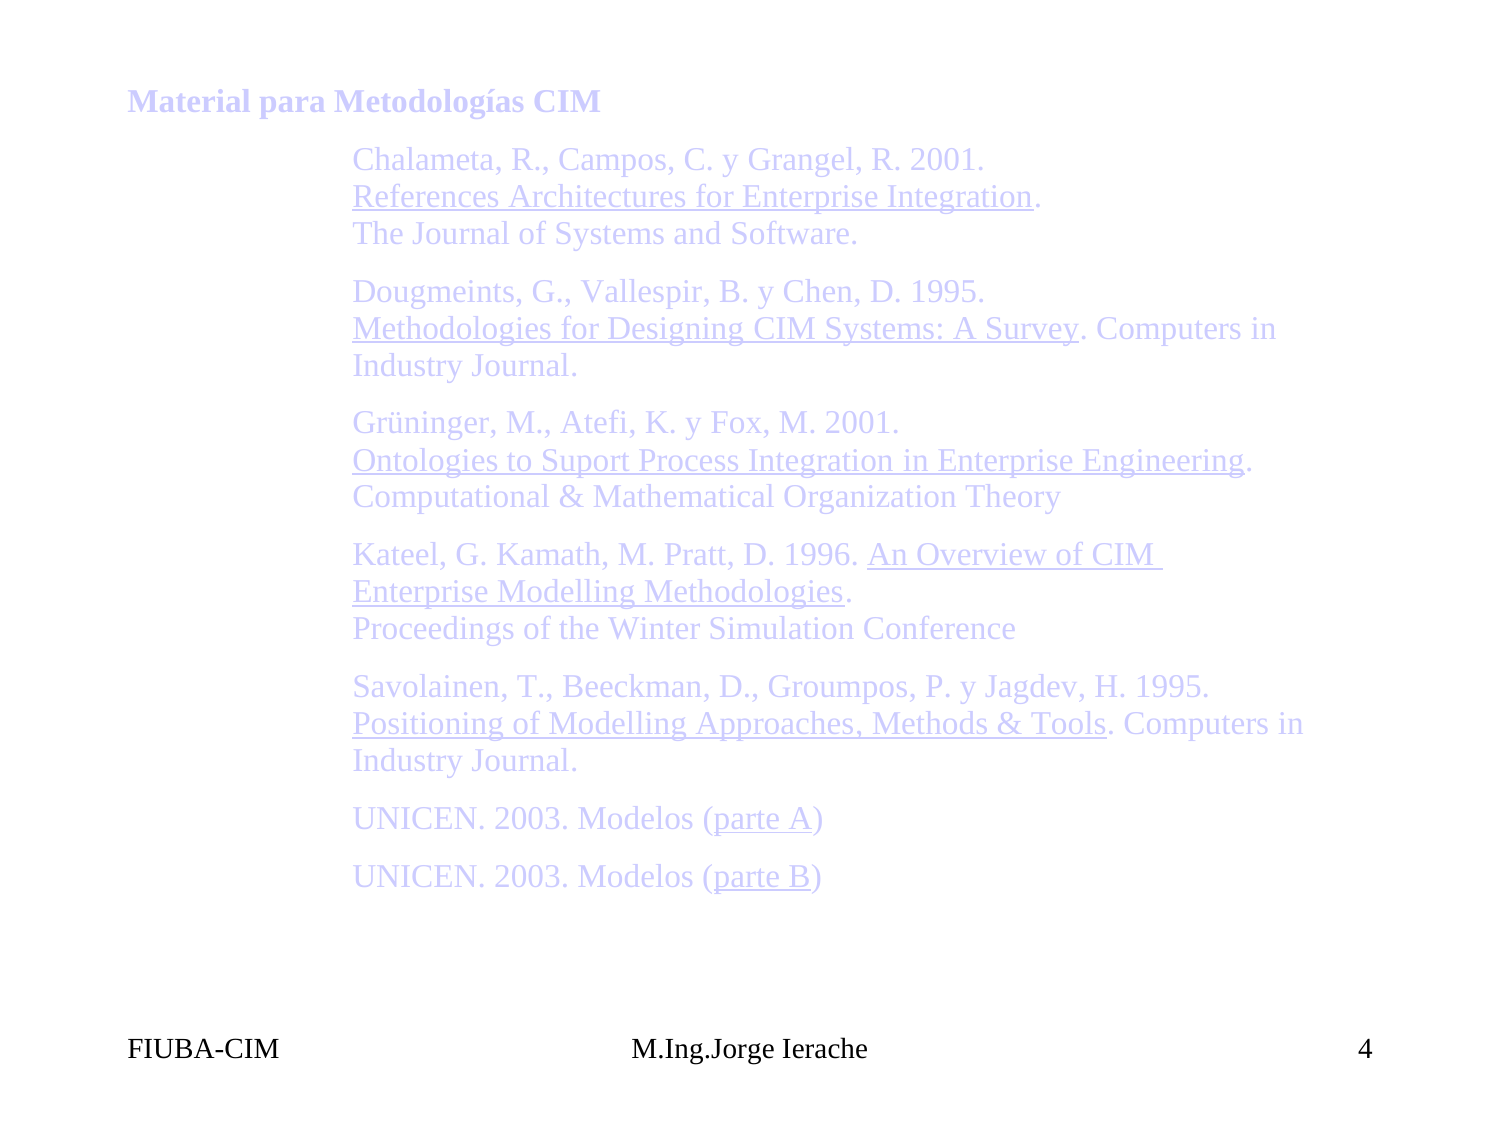

Material para Metodologías CIM
Chalameta, R., Campos, C. y Grangel, R. 2001. References Architectures for Enterprise Integration. The Journal of Systems and Software.
Dougmeints, G., Vallespir, B. y Chen, D. 1995. Methodologies for Designing CIM Systems: A Survey. Computers in Industry Journal.
Grüninger, M., Atefi, K. y Fox, M. 2001. Ontologies to Suport Process Integration in Enterprise Engineering. Computational & Mathematical Organization Theory
Kateel, G. Kamath, M. Pratt, D. 1996. An Overview of CIM Enterprise Modelling Methodologies. Proceedings of the Winter Simulation Conference
Savolainen, T., Beeckman, D., Groumpos, P. y Jagdev, H. 1995. Positioning of Modelling Approaches, Methods & Tools. Computers in Industry Journal.
UNICEN. 2003. Modelos (parte A)
UNICEN. 2003. Modelos (parte B)
FIUBA-CIM
M.Ing.Jorge Ierache
4